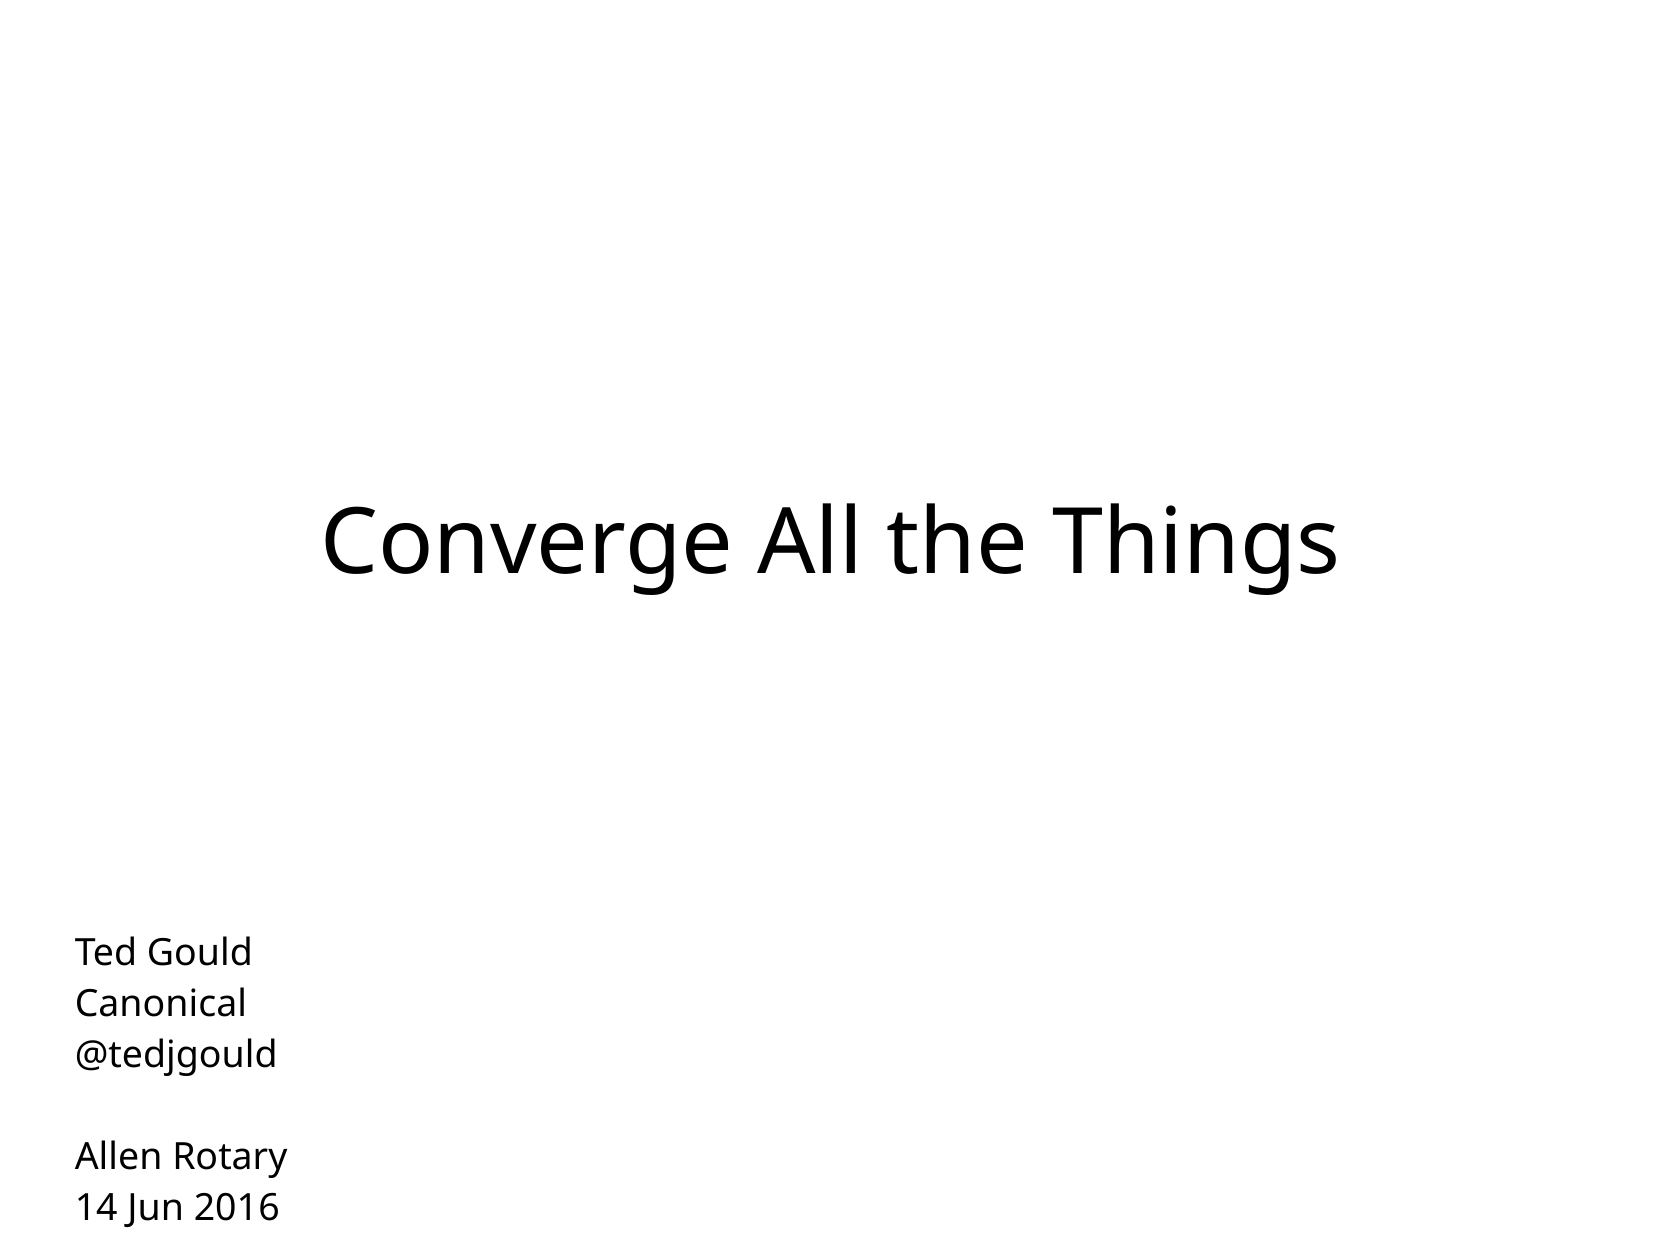

# Converge All the Things
Ted Gould
Canonical
@tedjgould
Allen Rotary
14 Jun 2016